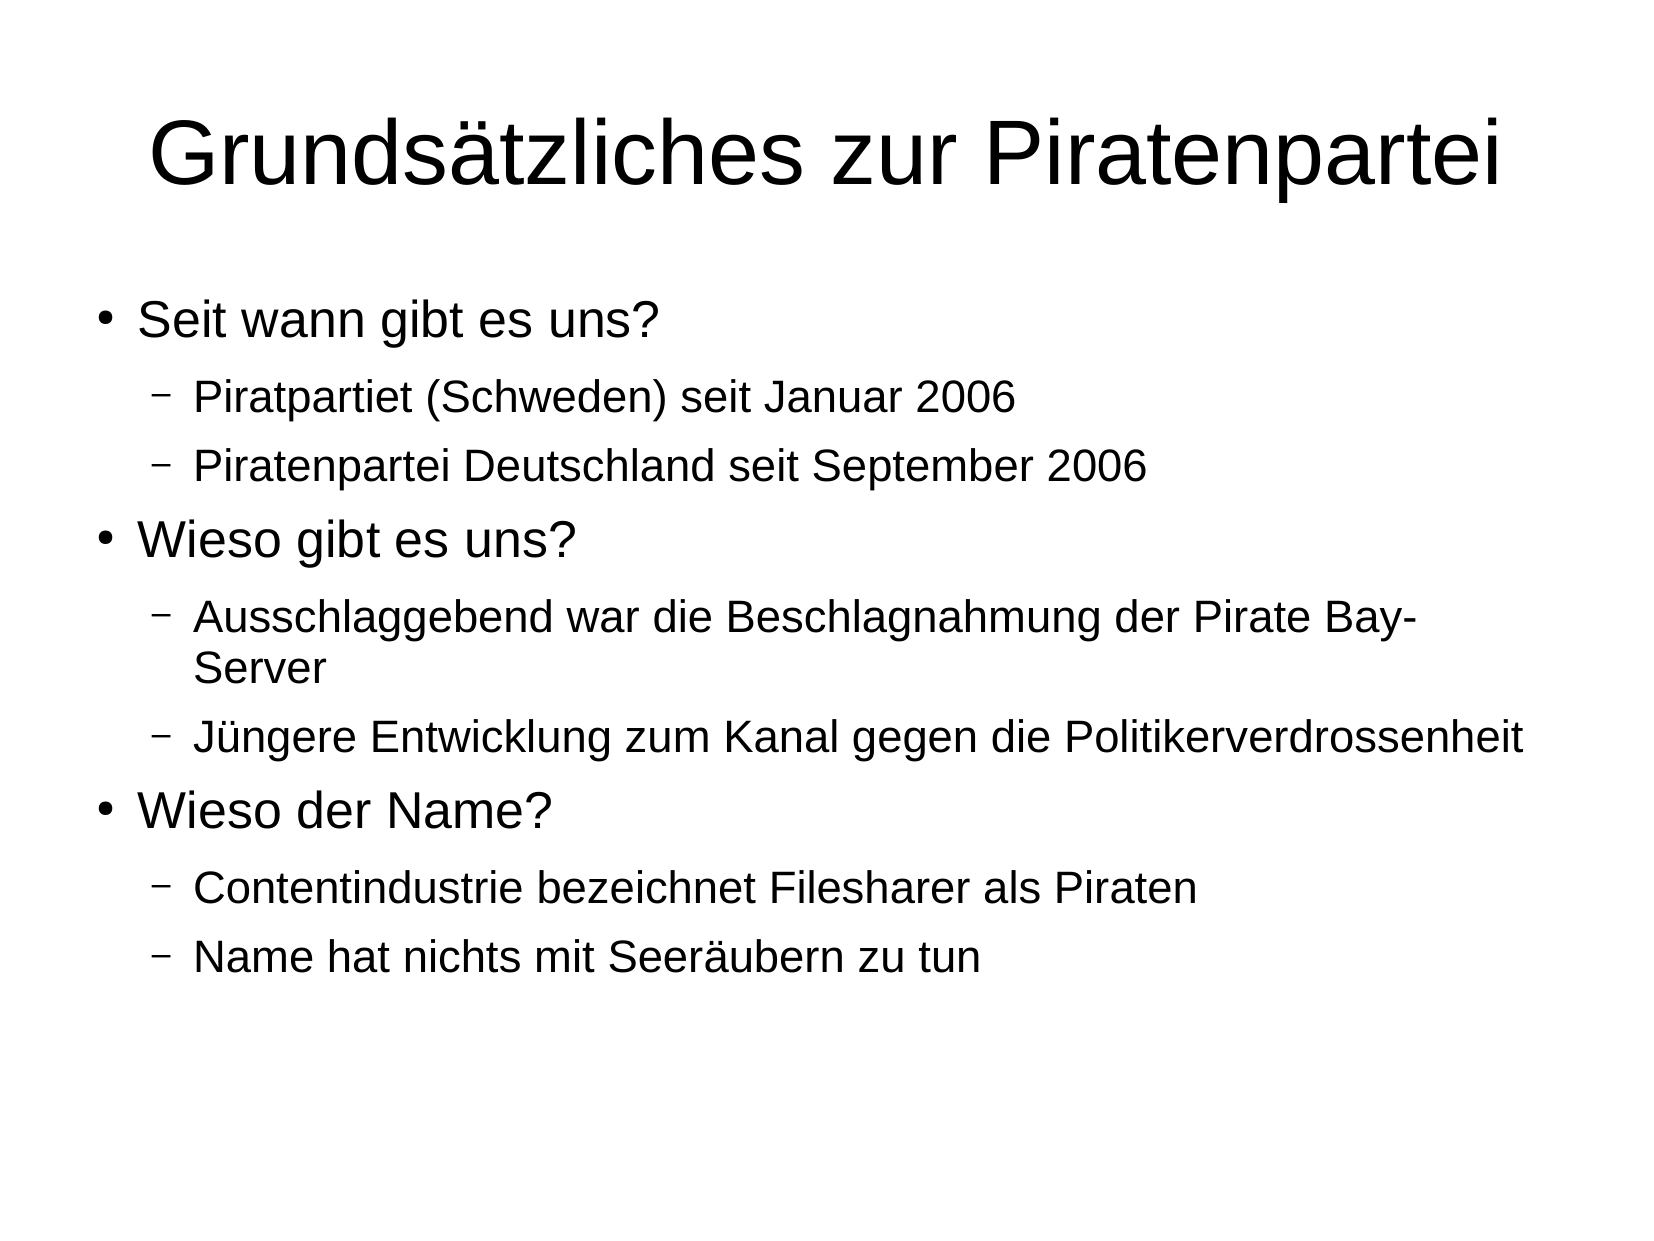

# Grundsätzliches zur Piratenpartei
Seit wann gibt es uns?
Piratpartiet (Schweden) seit Januar 2006
Piratenpartei Deutschland seit September 2006
Wieso gibt es uns?
Ausschlaggebend war die Beschlagnahmung der Pirate Bay-Server
Jüngere Entwicklung zum Kanal gegen die Politikerverdrossenheit
Wieso der Name?
Contentindustrie bezeichnet Filesharer als Piraten
Name hat nichts mit Seeräubern zu tun